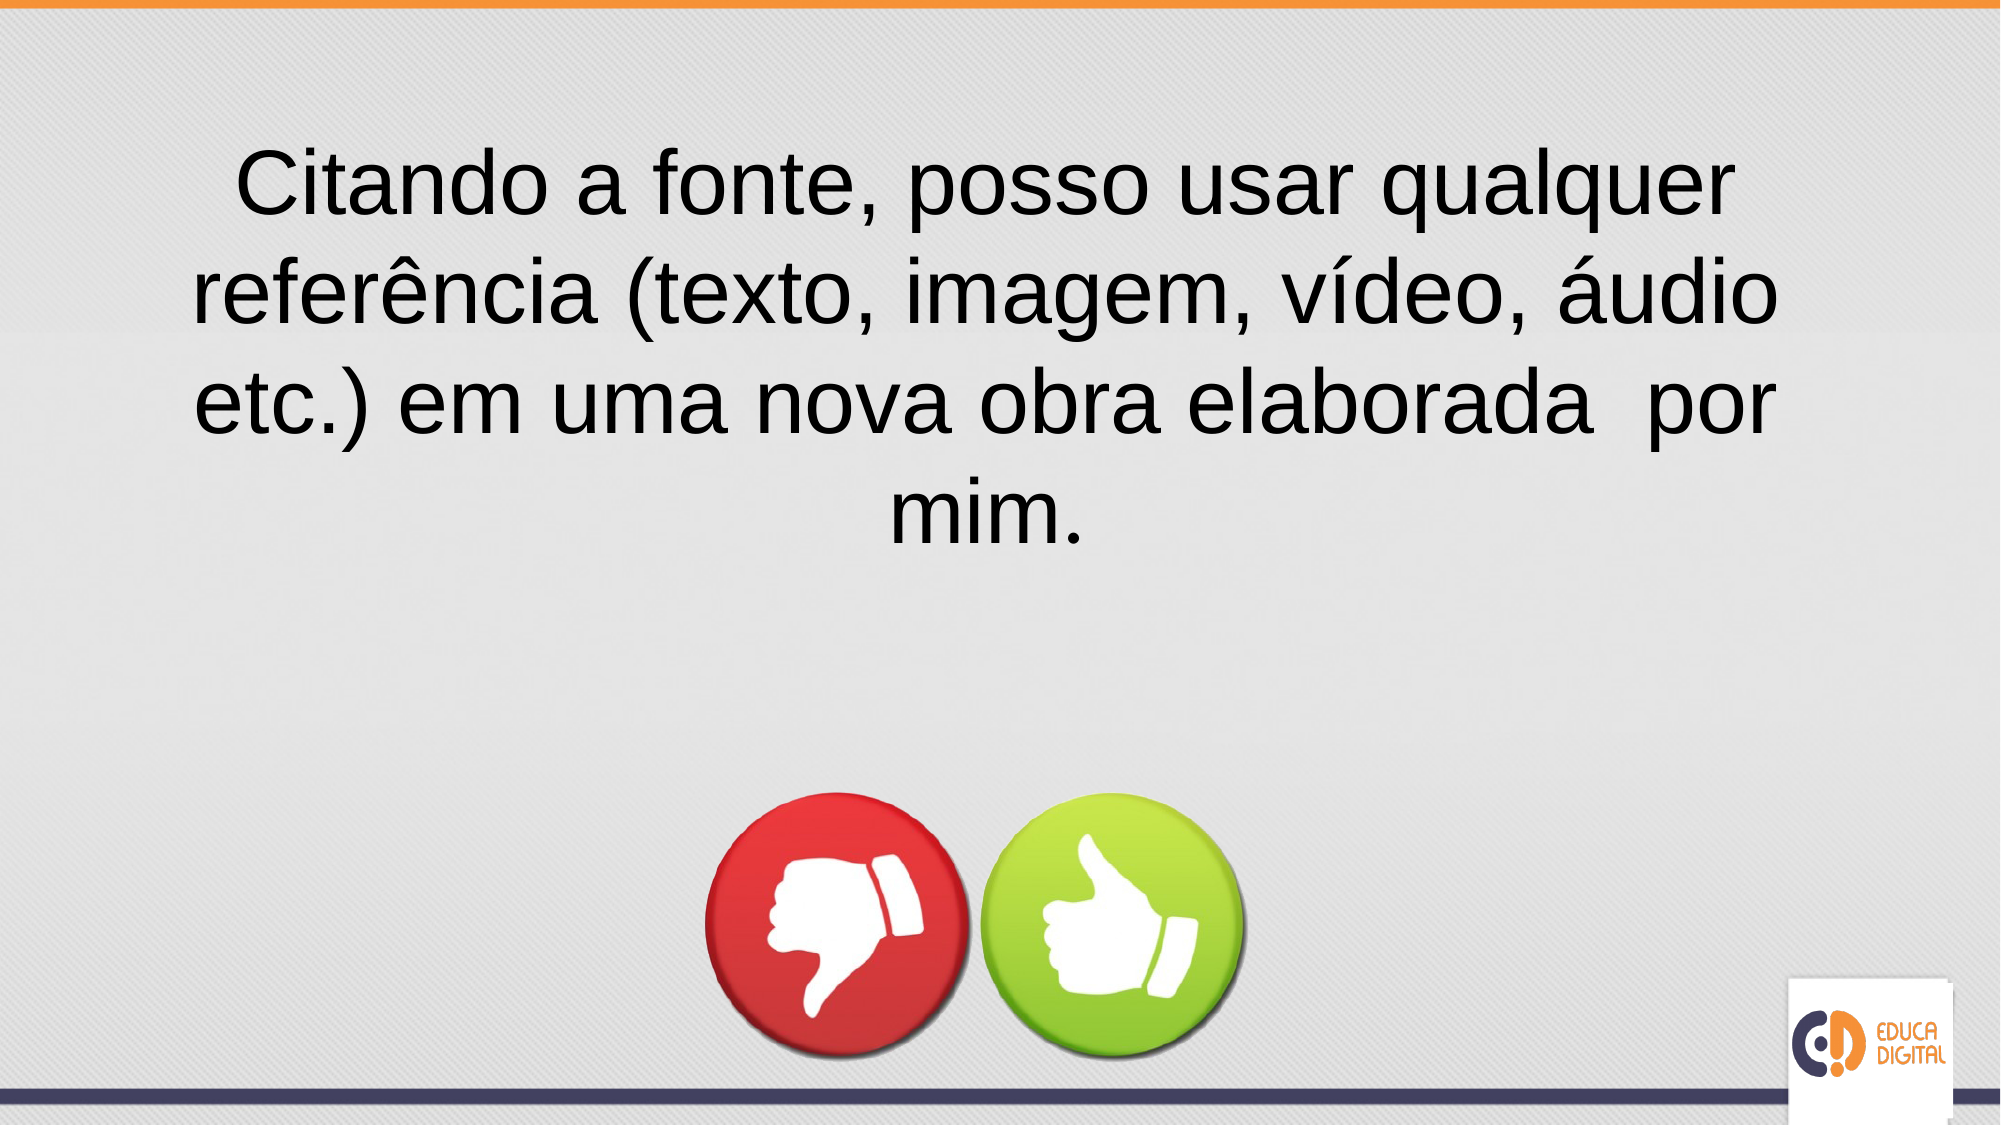

Citando a fonte, posso usar qualquer referência (texto, imagem, vídeo, áudio etc.) em uma nova obra elaborada por mim.